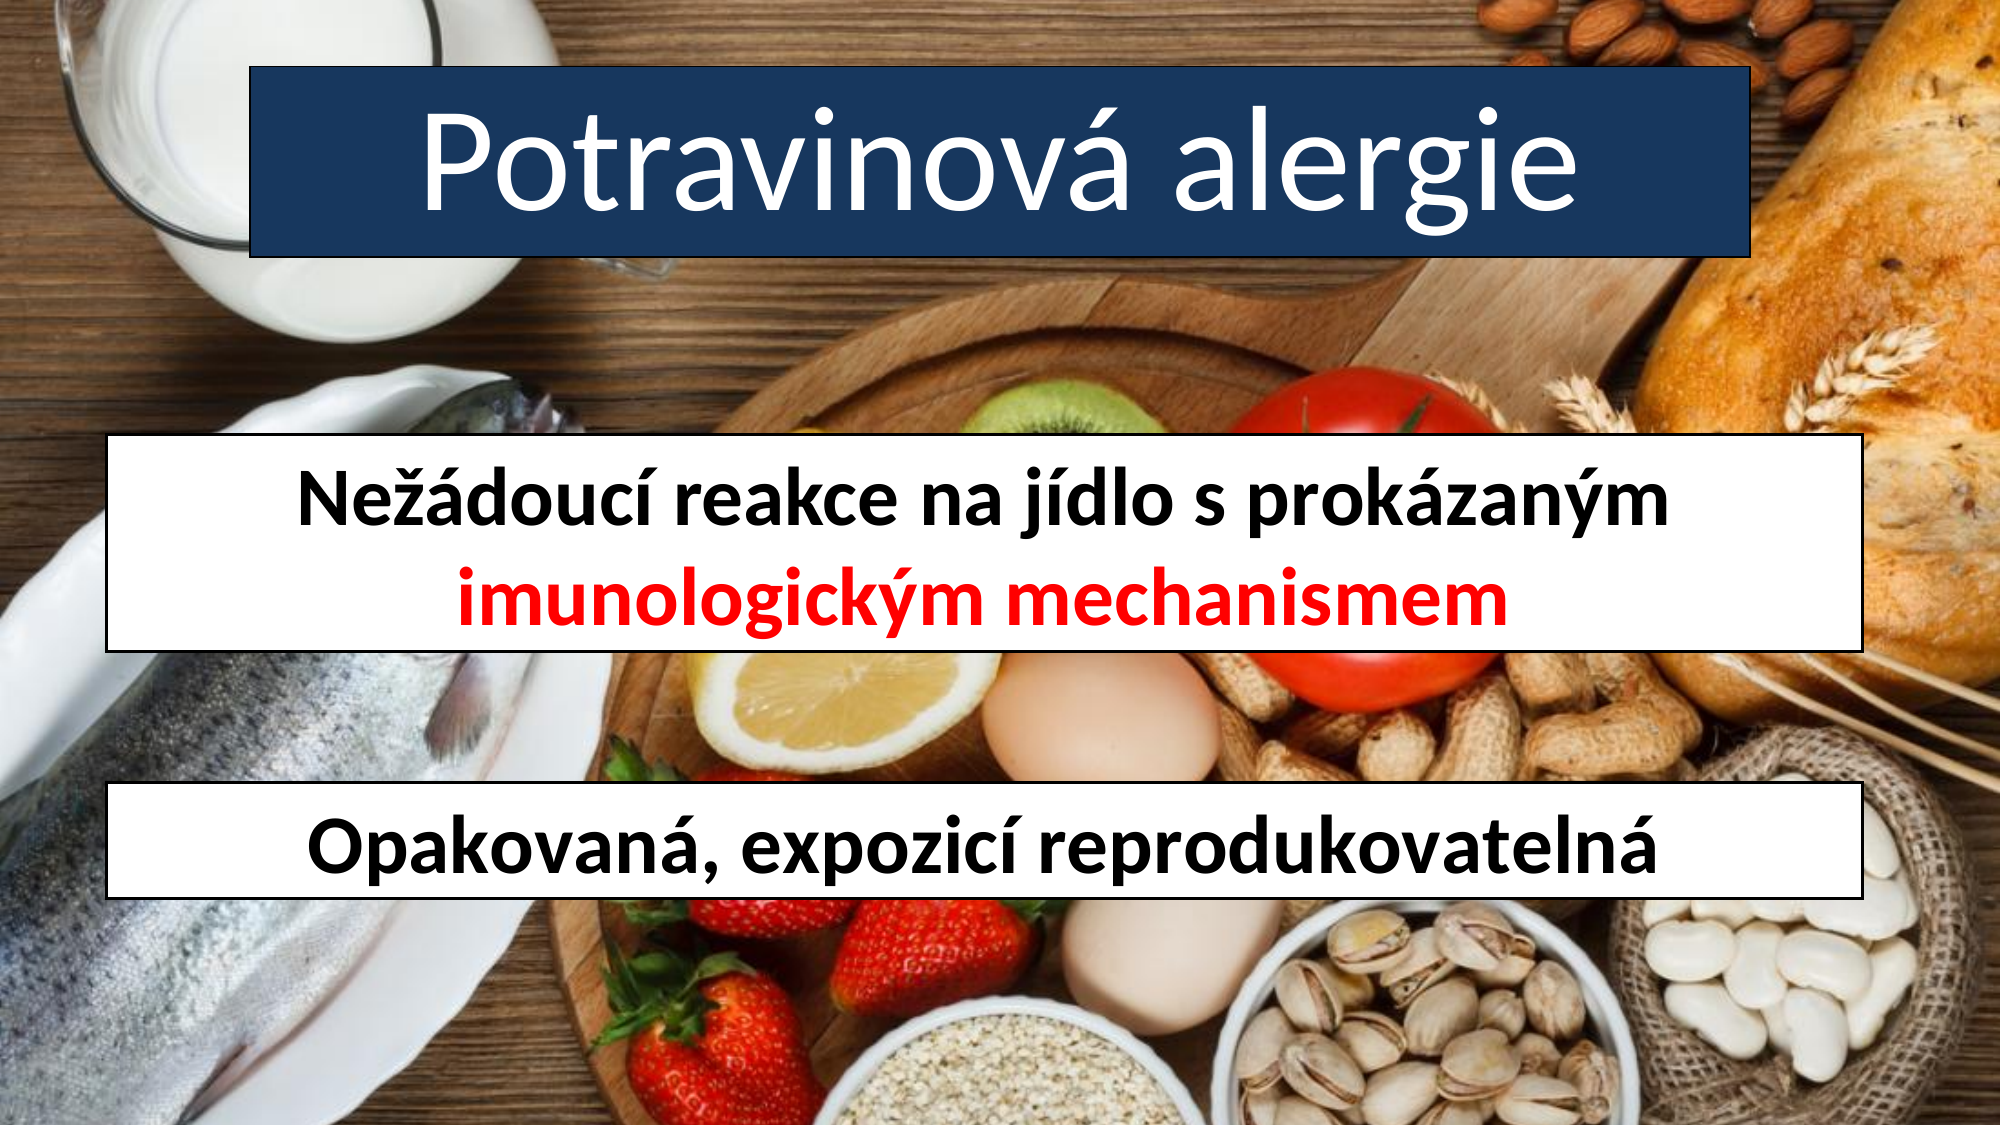

Potravinová alergie
#
Nežádoucí reakce na jídlo s prokázaným imunologickým mechanismem
Opakovaná, expozicí reprodukovatelná